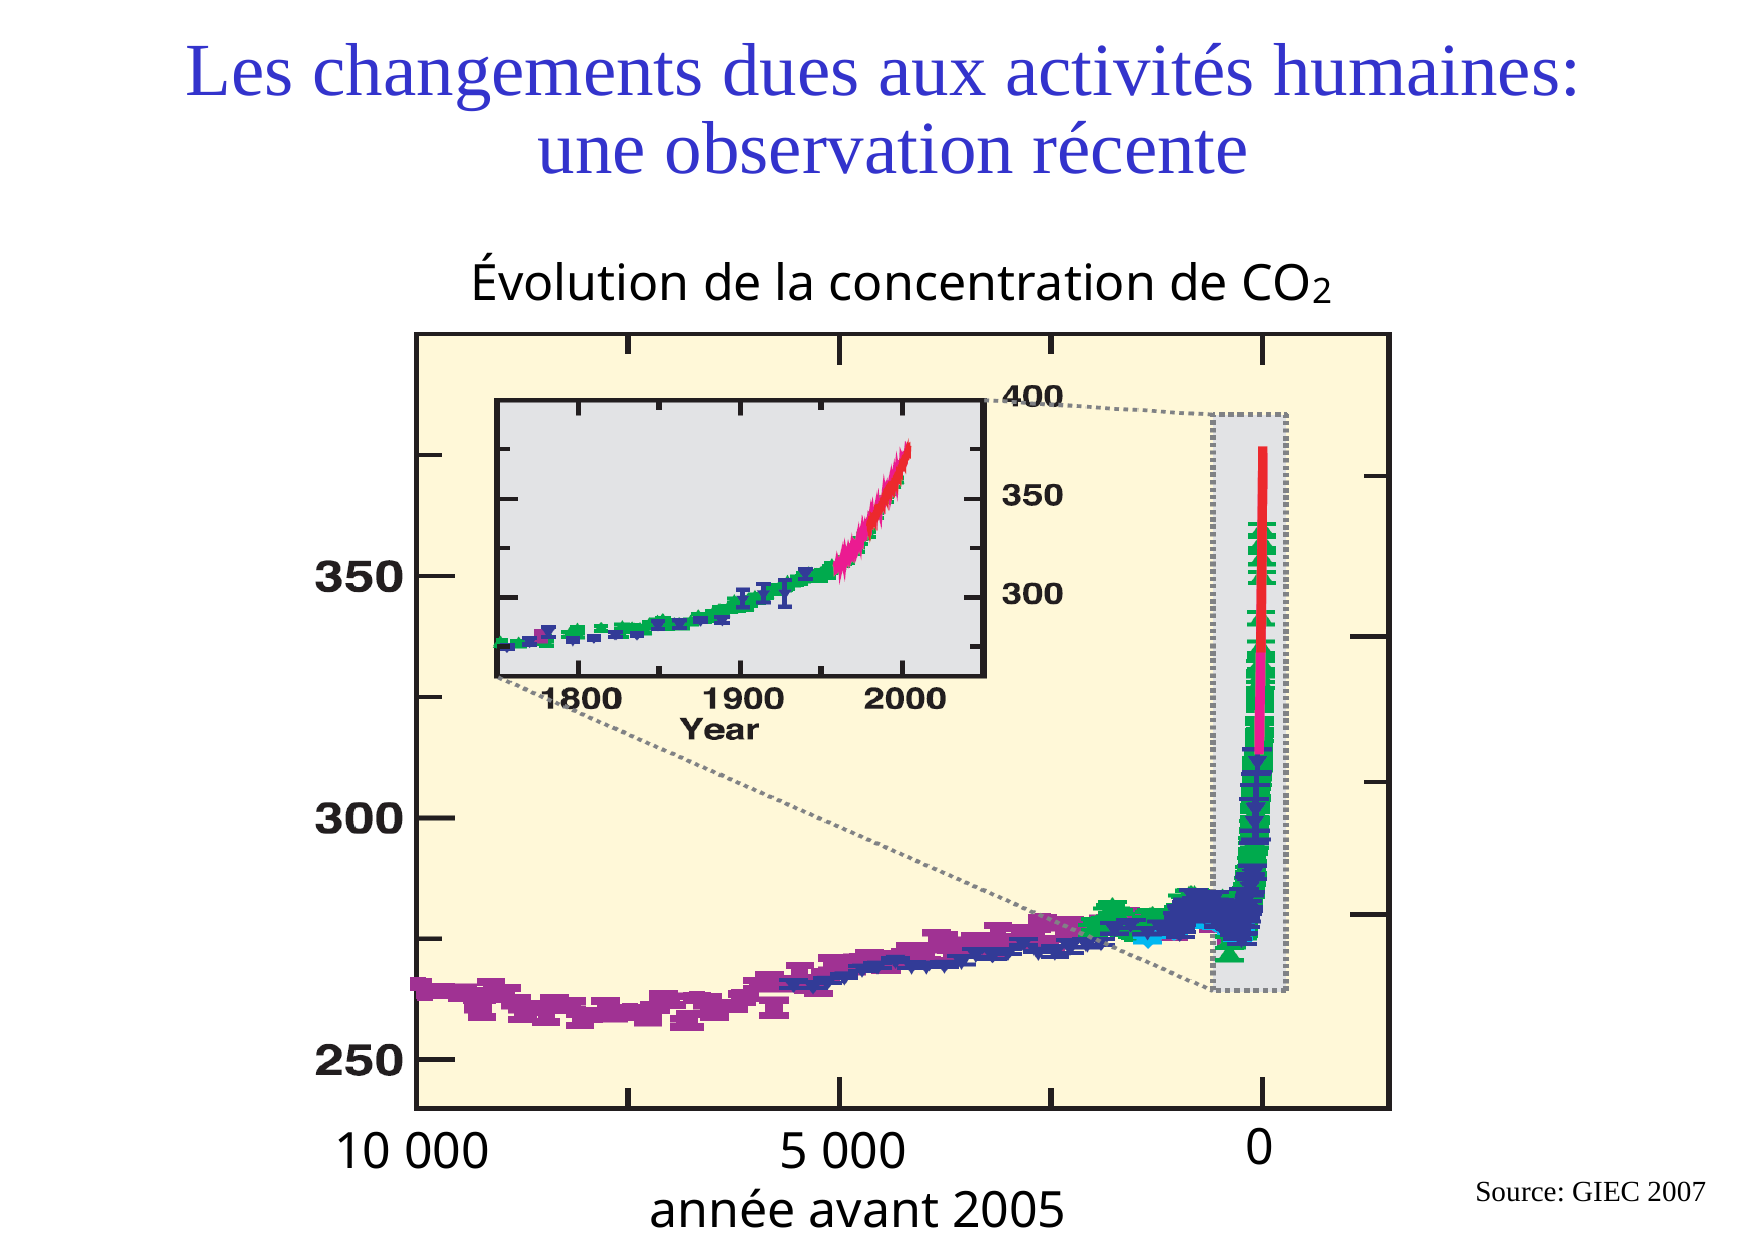

Les changements dues aux activités humaines:
une observation récente
Évolution de la concentration de CO2
0
10 000
5 000
année avant 2005
Source: GIEC 2007